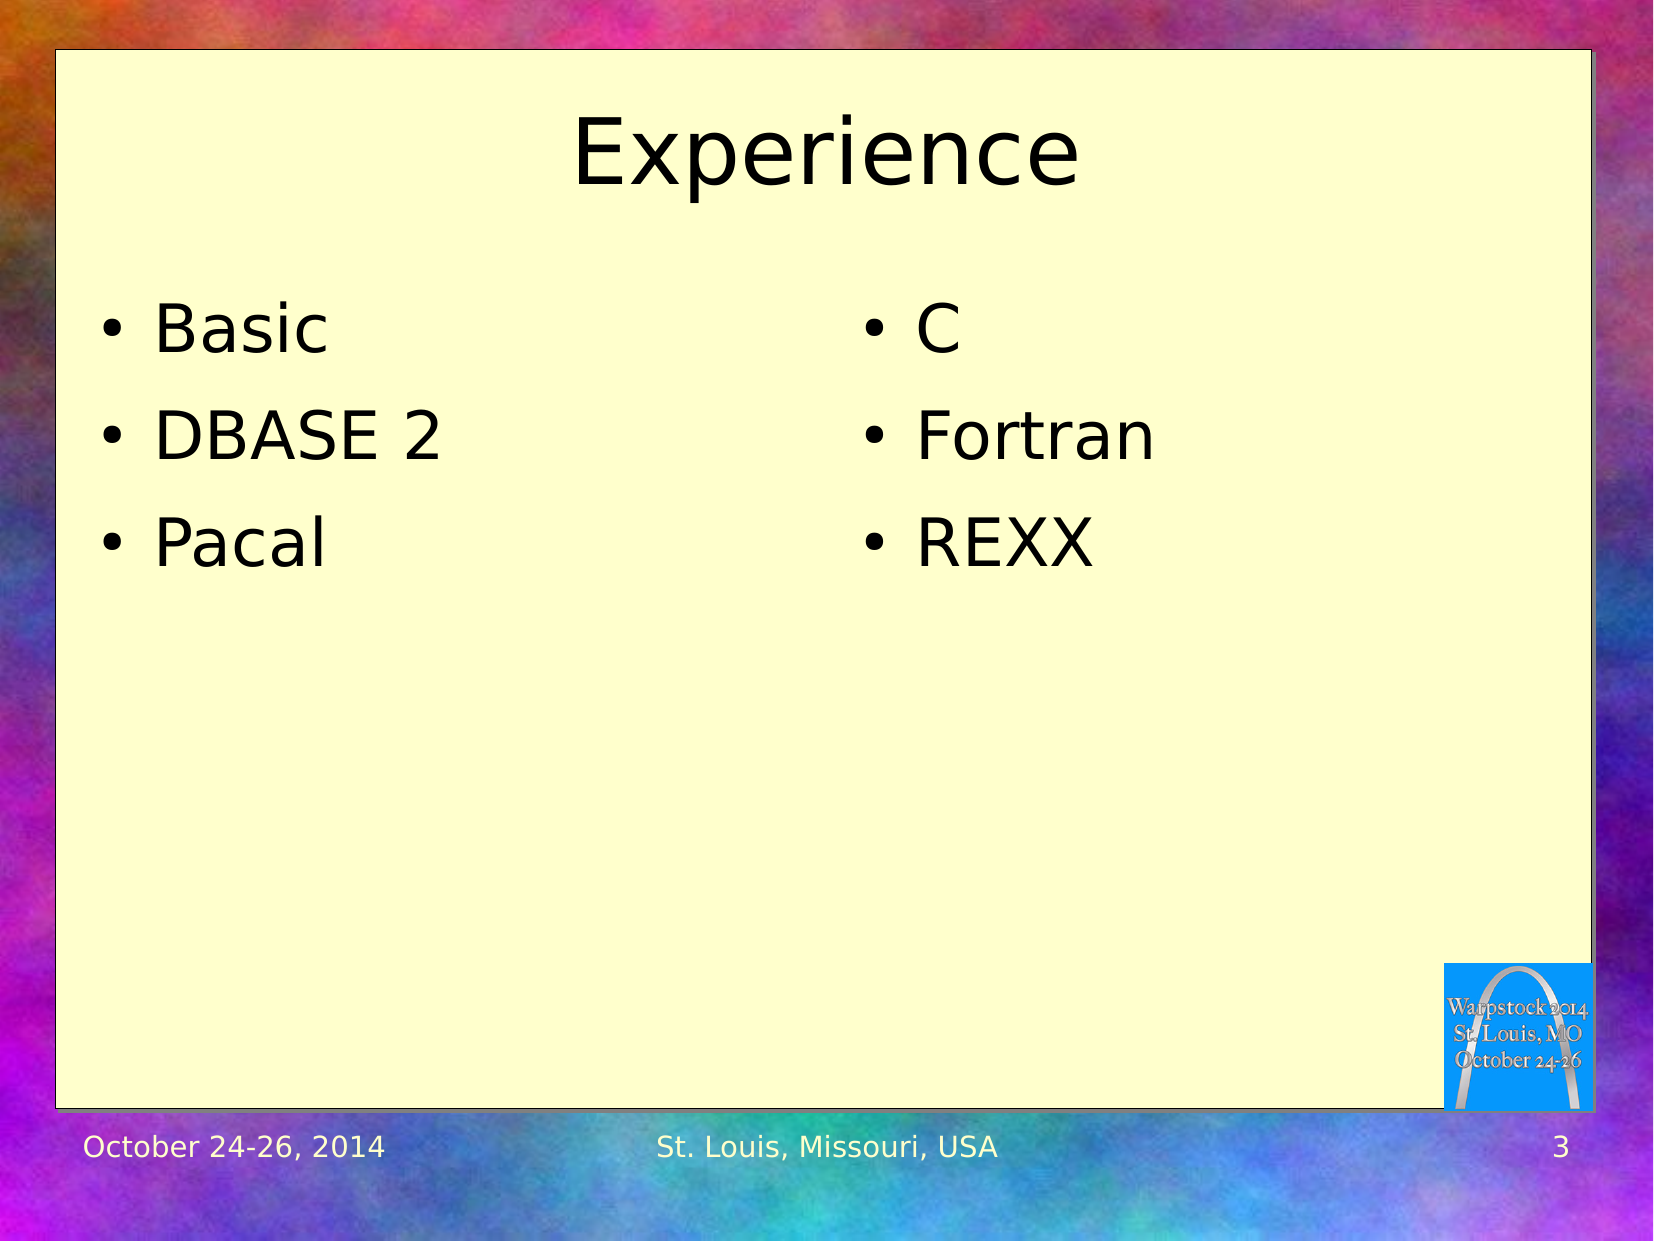

# Experience
Basic
DBASE 2
Pacal
C
Fortran
REXX
October 24-26, 2014
St. Louis, Missouri, USA
3